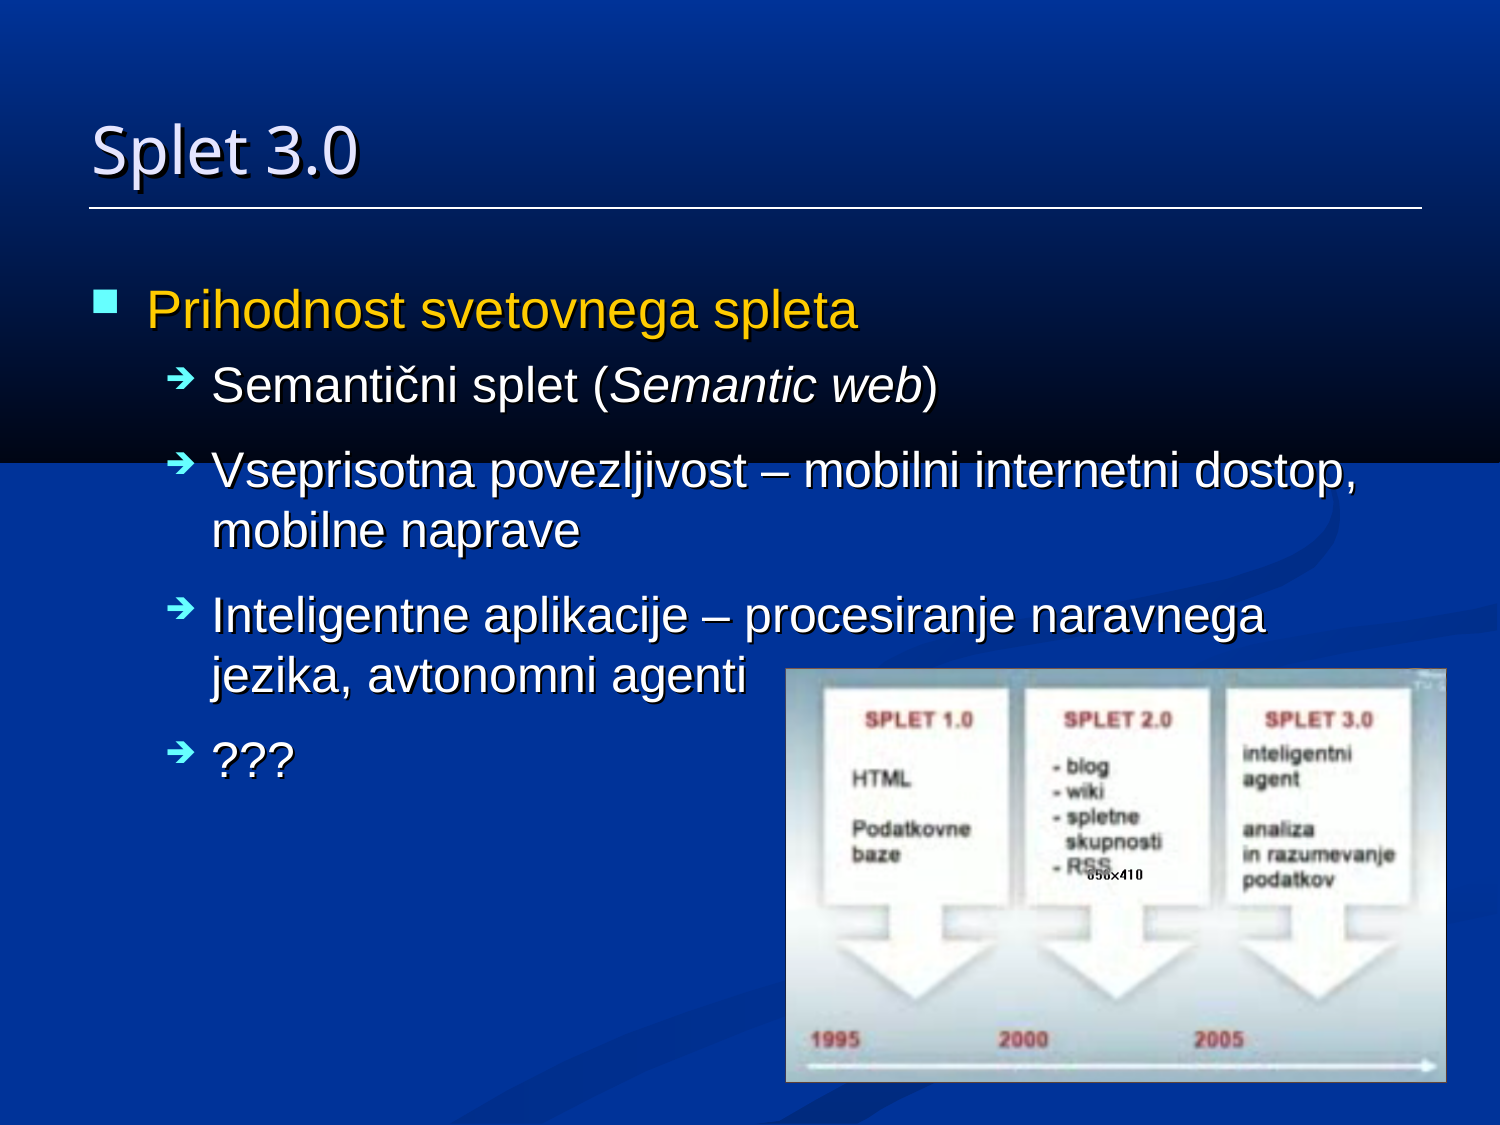

Splet 3.0
# Prihodnost svetovnega spleta
Semantični splet (Semantic web)
Vseprisotna povezljivost – mobilni internetni dostop, mobilne naprave
Inteligentne aplikacije – procesiranje naravnega jezika, avtonomni agenti
???